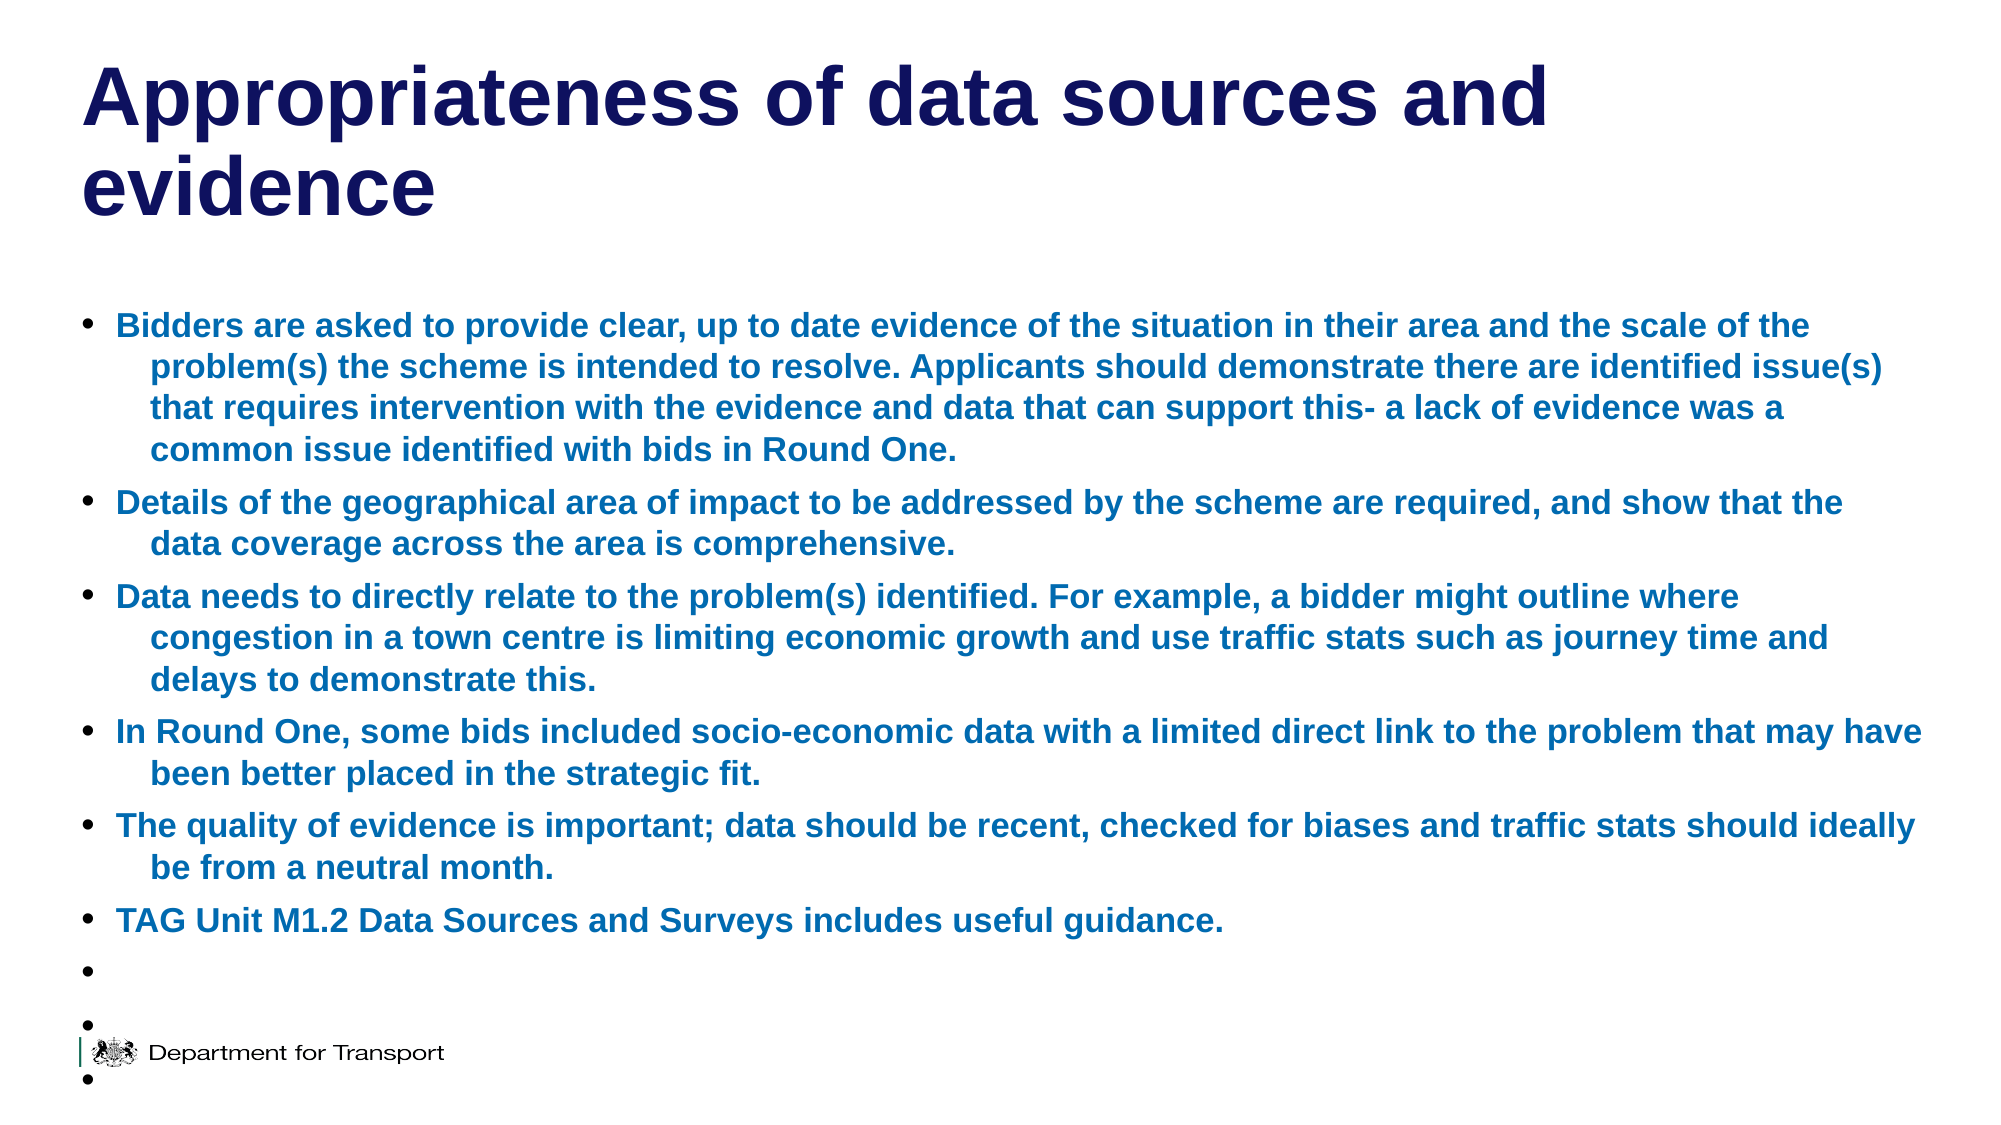

# Appropriateness of data sources and evidence​
Bidders are asked to provide clear, up to date evidence of the situation in their area and the scale of the problem(s) the scheme is intended to resolve. Applicants should demonstrate there are identified issue(s) that requires intervention with the evidence and data that can support this- a lack of evidence was a common issue identified with bids in Round One.
Details of the geographical area of impact to be addressed by the scheme are required, and show that the data coverage across the area is comprehensive.
Data needs to directly relate to the problem(s) identified. For example, a bidder might outline where congestion in a town centre is limiting economic growth and use traffic stats such as journey time and delays to demonstrate this.
In Round One, some bids included socio-economic data with a limited direct link to the problem that may have been better placed in the strategic fit.
The quality of evidence is important; data should be recent, checked for biases and traffic stats should ideally be from a neutral month.
TAG Unit M1.2 Data Sources and Surveys includes useful guidance.